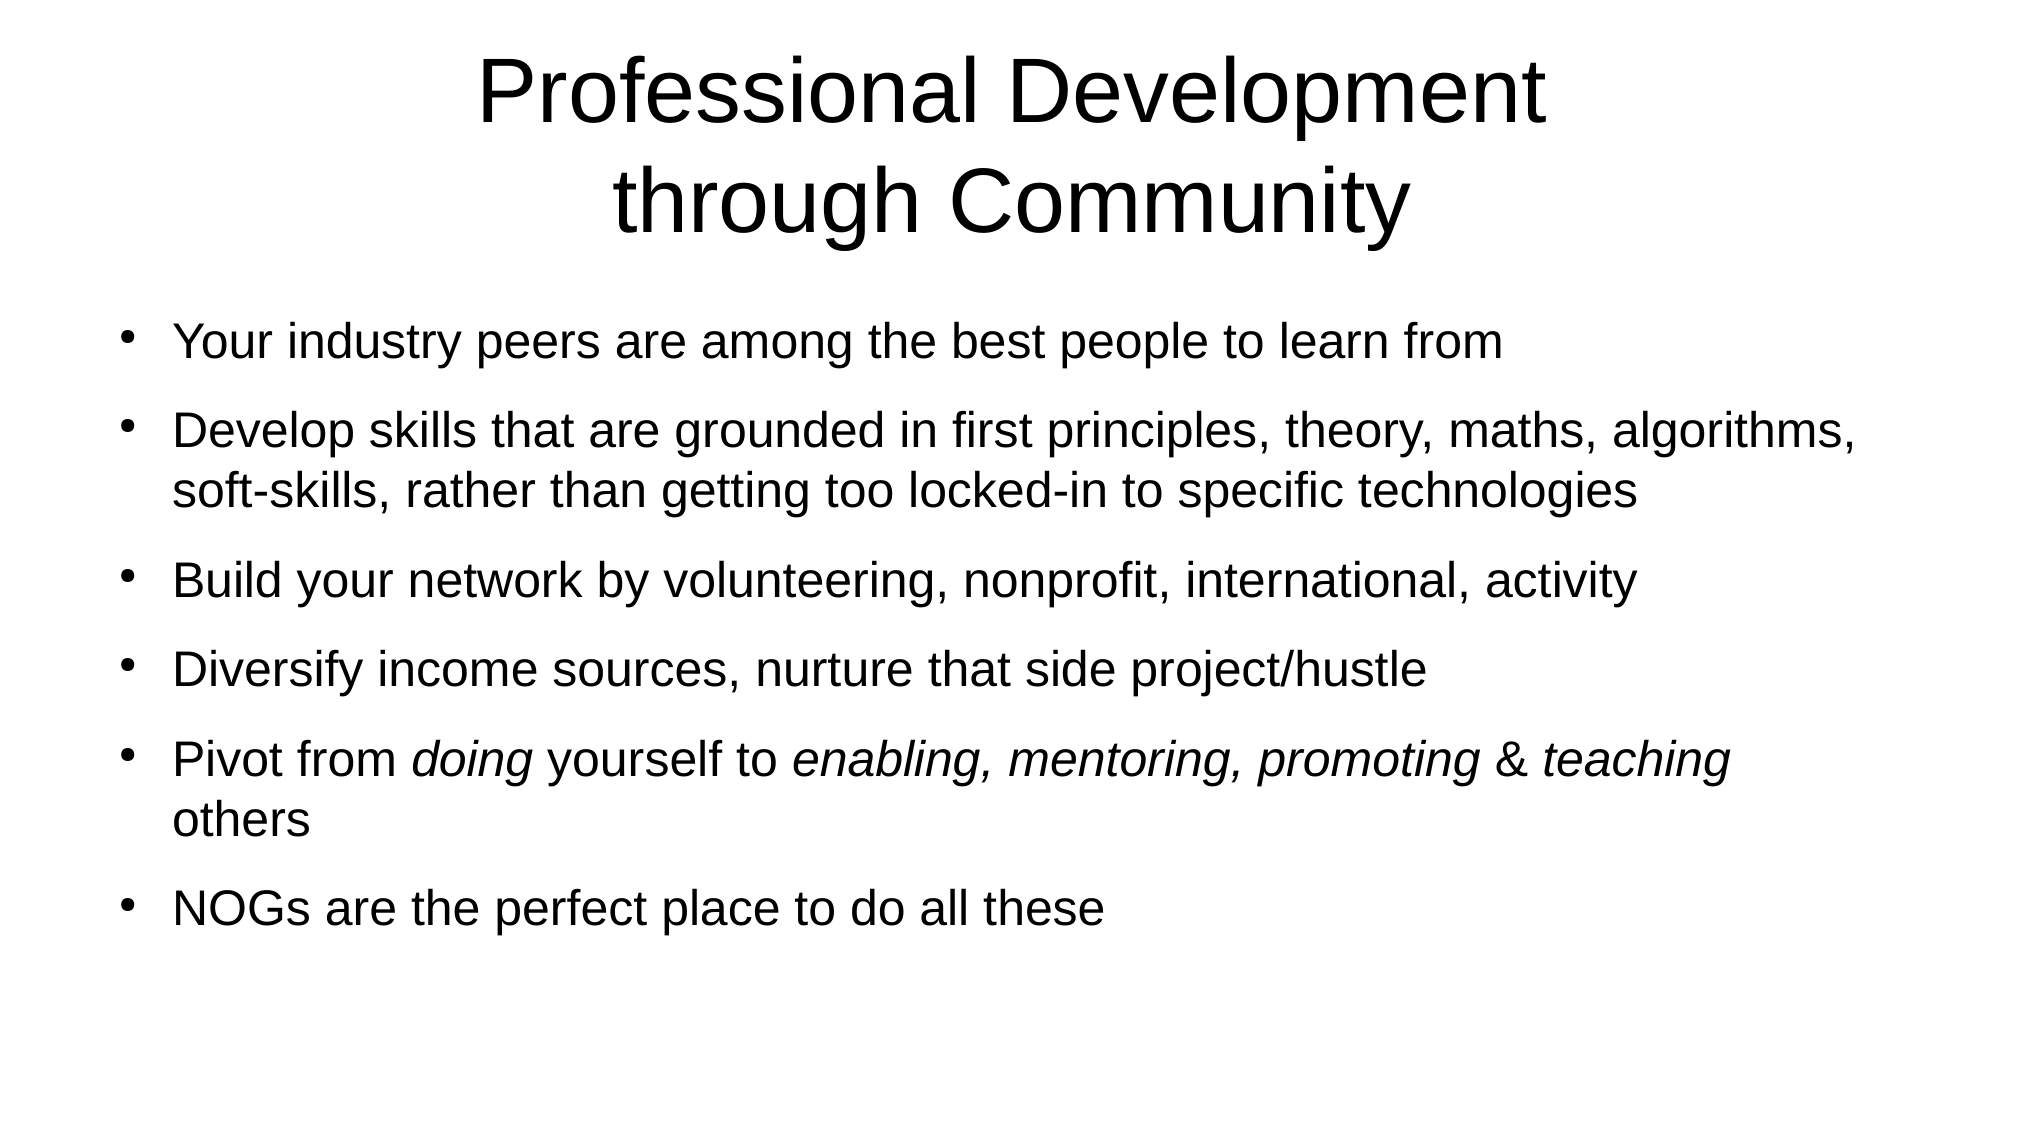

# Professional Development through Community
Your industry peers are among the best people to learn from
Develop skills that are grounded in first principles, theory, maths, algorithms, soft-skills, rather than getting too locked-in to specific technologies
Build your network by volunteering, nonprofit, international, activity
Diversify income sources, nurture that side project/hustle
Pivot from doing yourself to enabling, mentoring, promoting & teaching others
NOGs are the perfect place to do all these